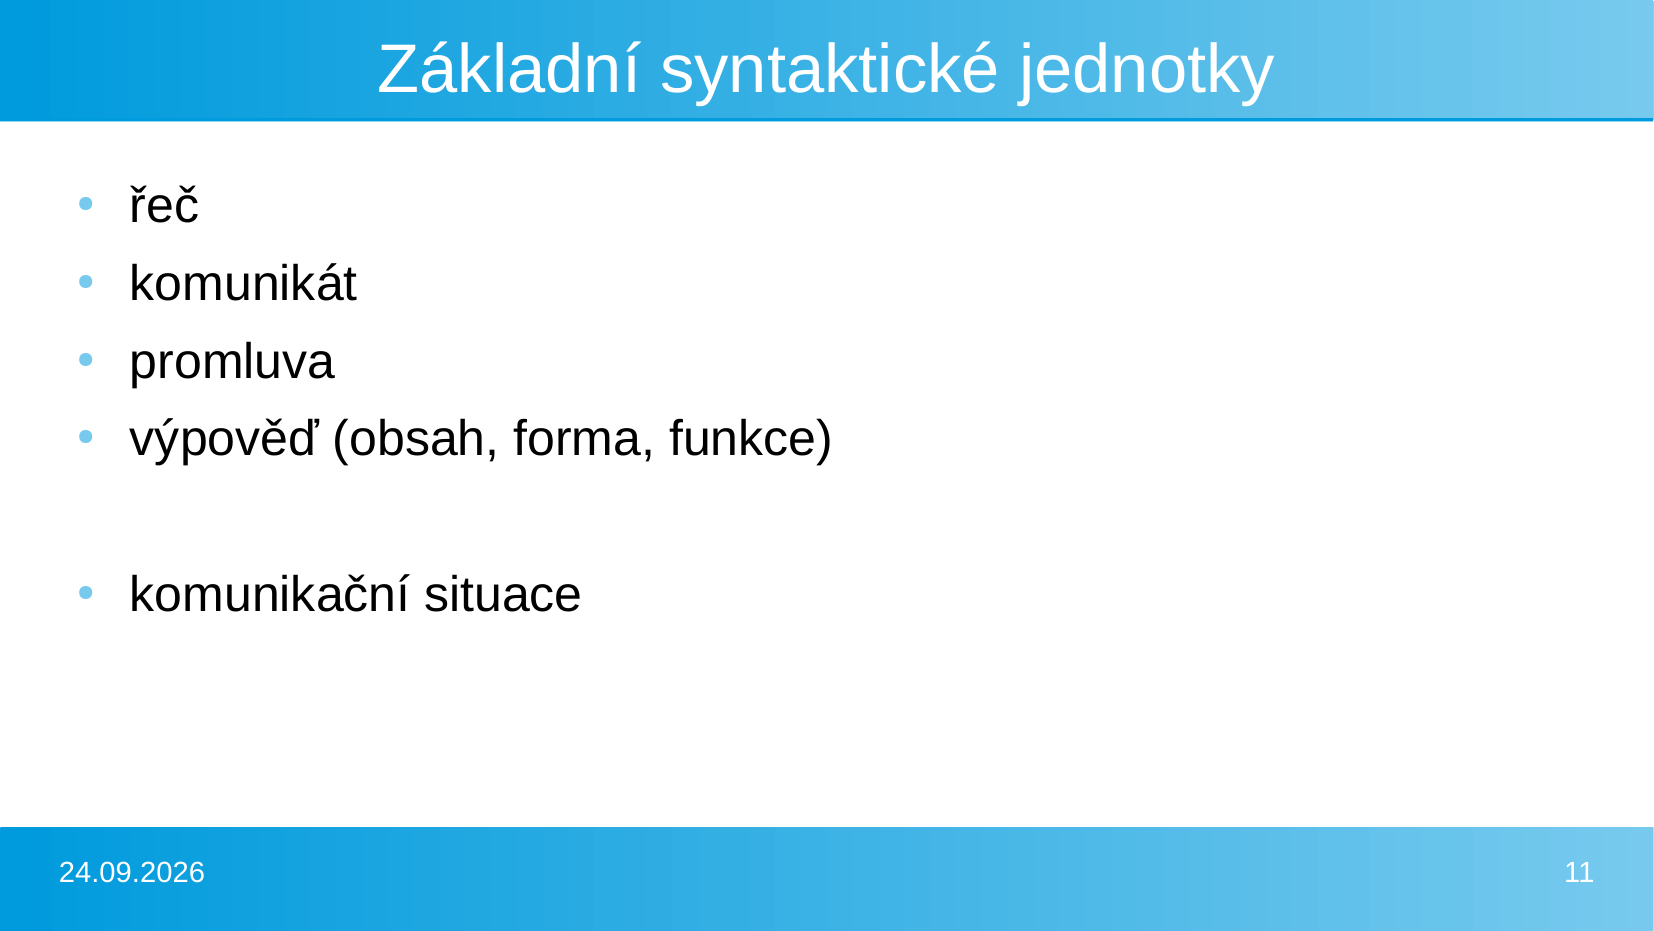

# Základní syntaktické jednotky
řeč
komunikát
promluva
výpověď (obsah, forma, funkce)
komunikační situace
11